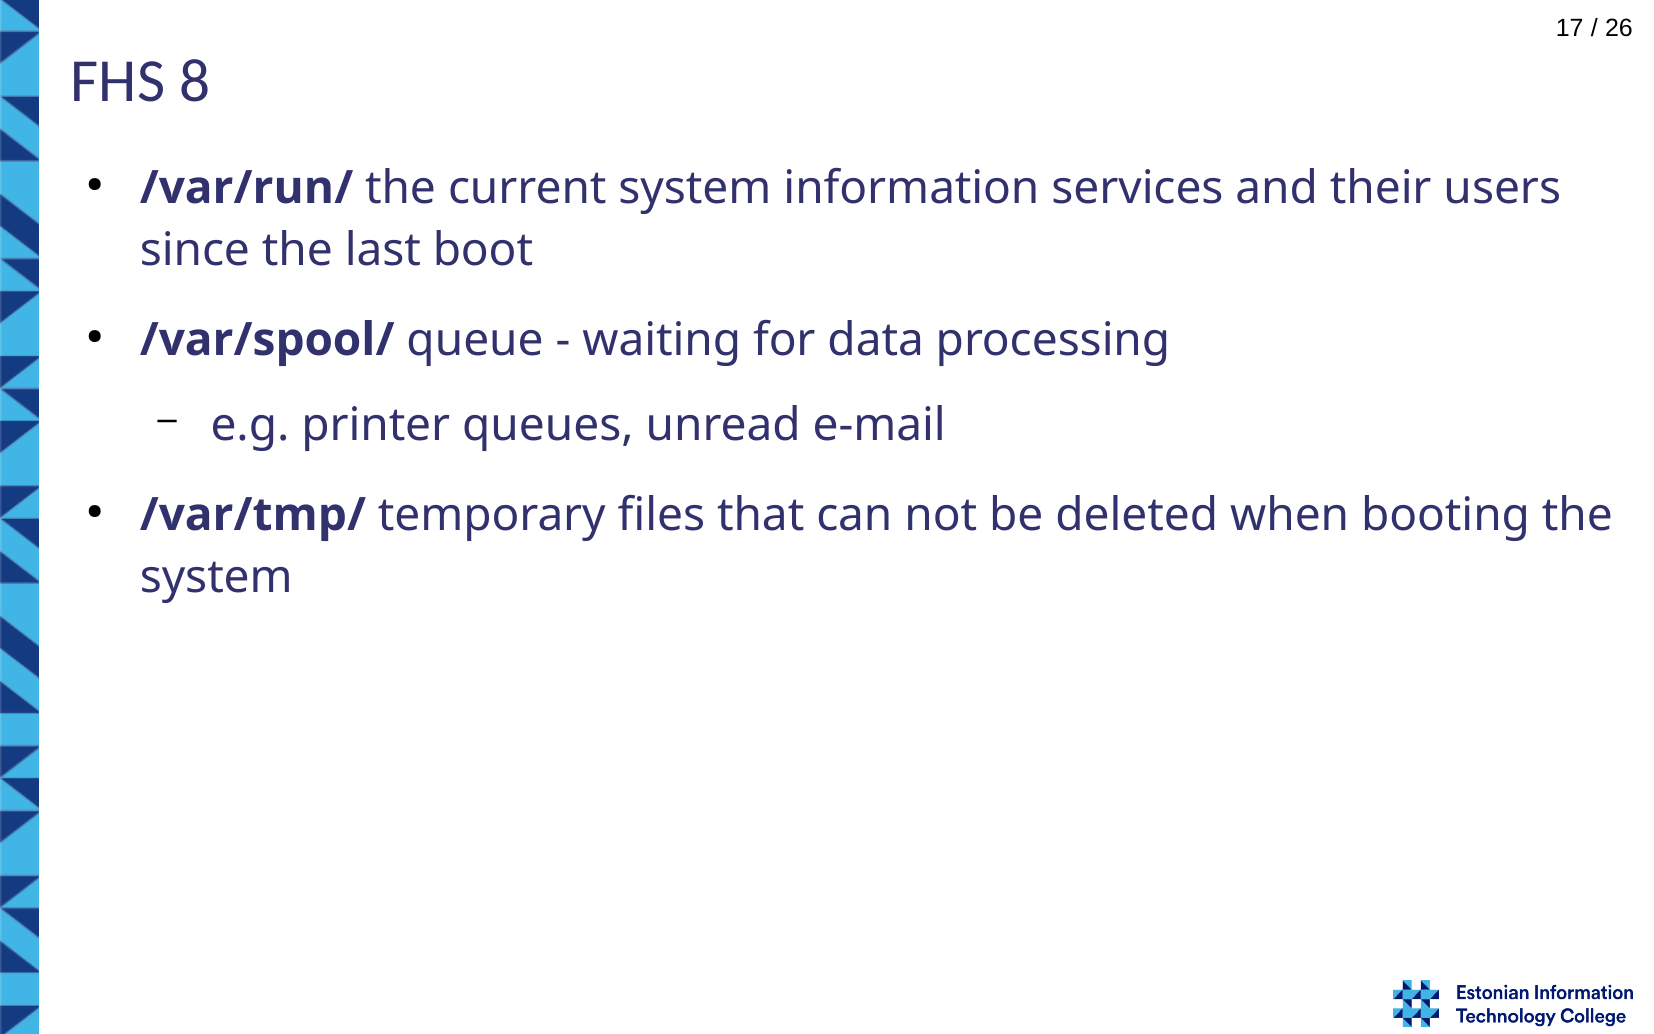

# FHS 8
/var/run/ the current system information services and their users since the last boot
/var/spool/ queue - waiting for data processing
e.g. printer queues, unread e-mail
/var/tmp/ temporary files that can not be deleted when booting the system